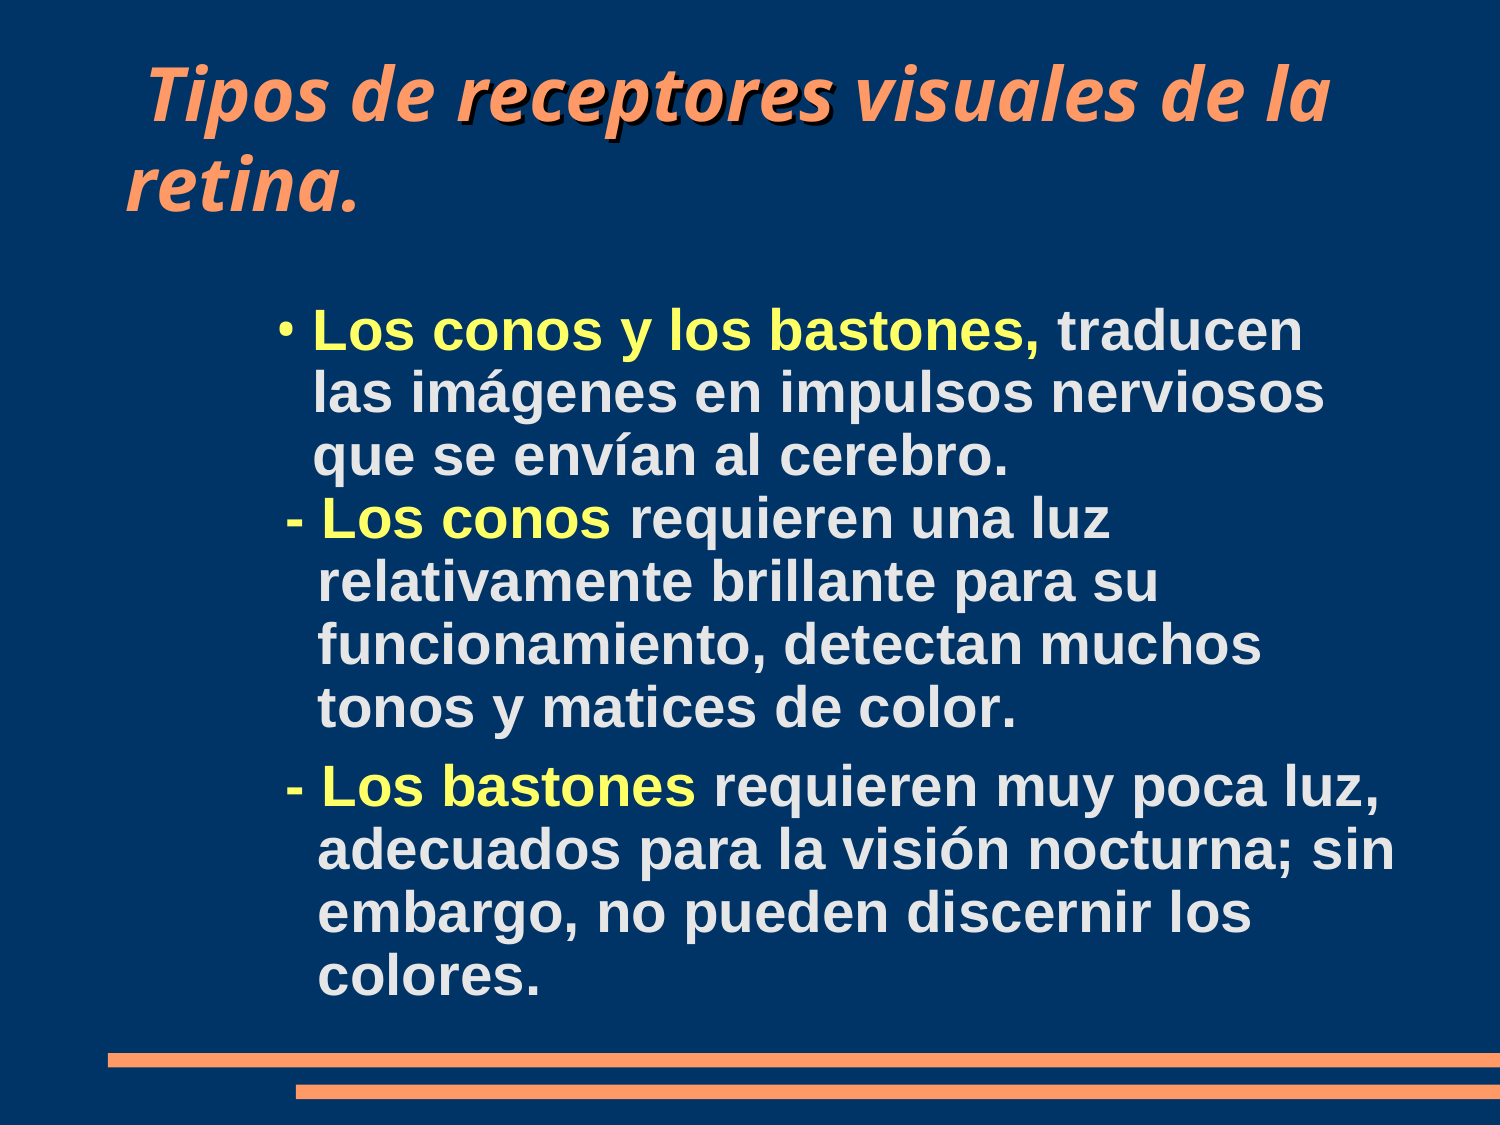

# Tipos de receptores visuales de la retina.
Los conos y los bastones, traducen las imágenes en impulsos nerviosos que se envían al cerebro.
- Los conos requieren una luz relativamente brillante para su funcionamiento, detectan muchos tonos y matices de color.
- Los bastones requieren muy poca luz, adecuados para la visión nocturna; sin embargo, no pueden discernir los colores.